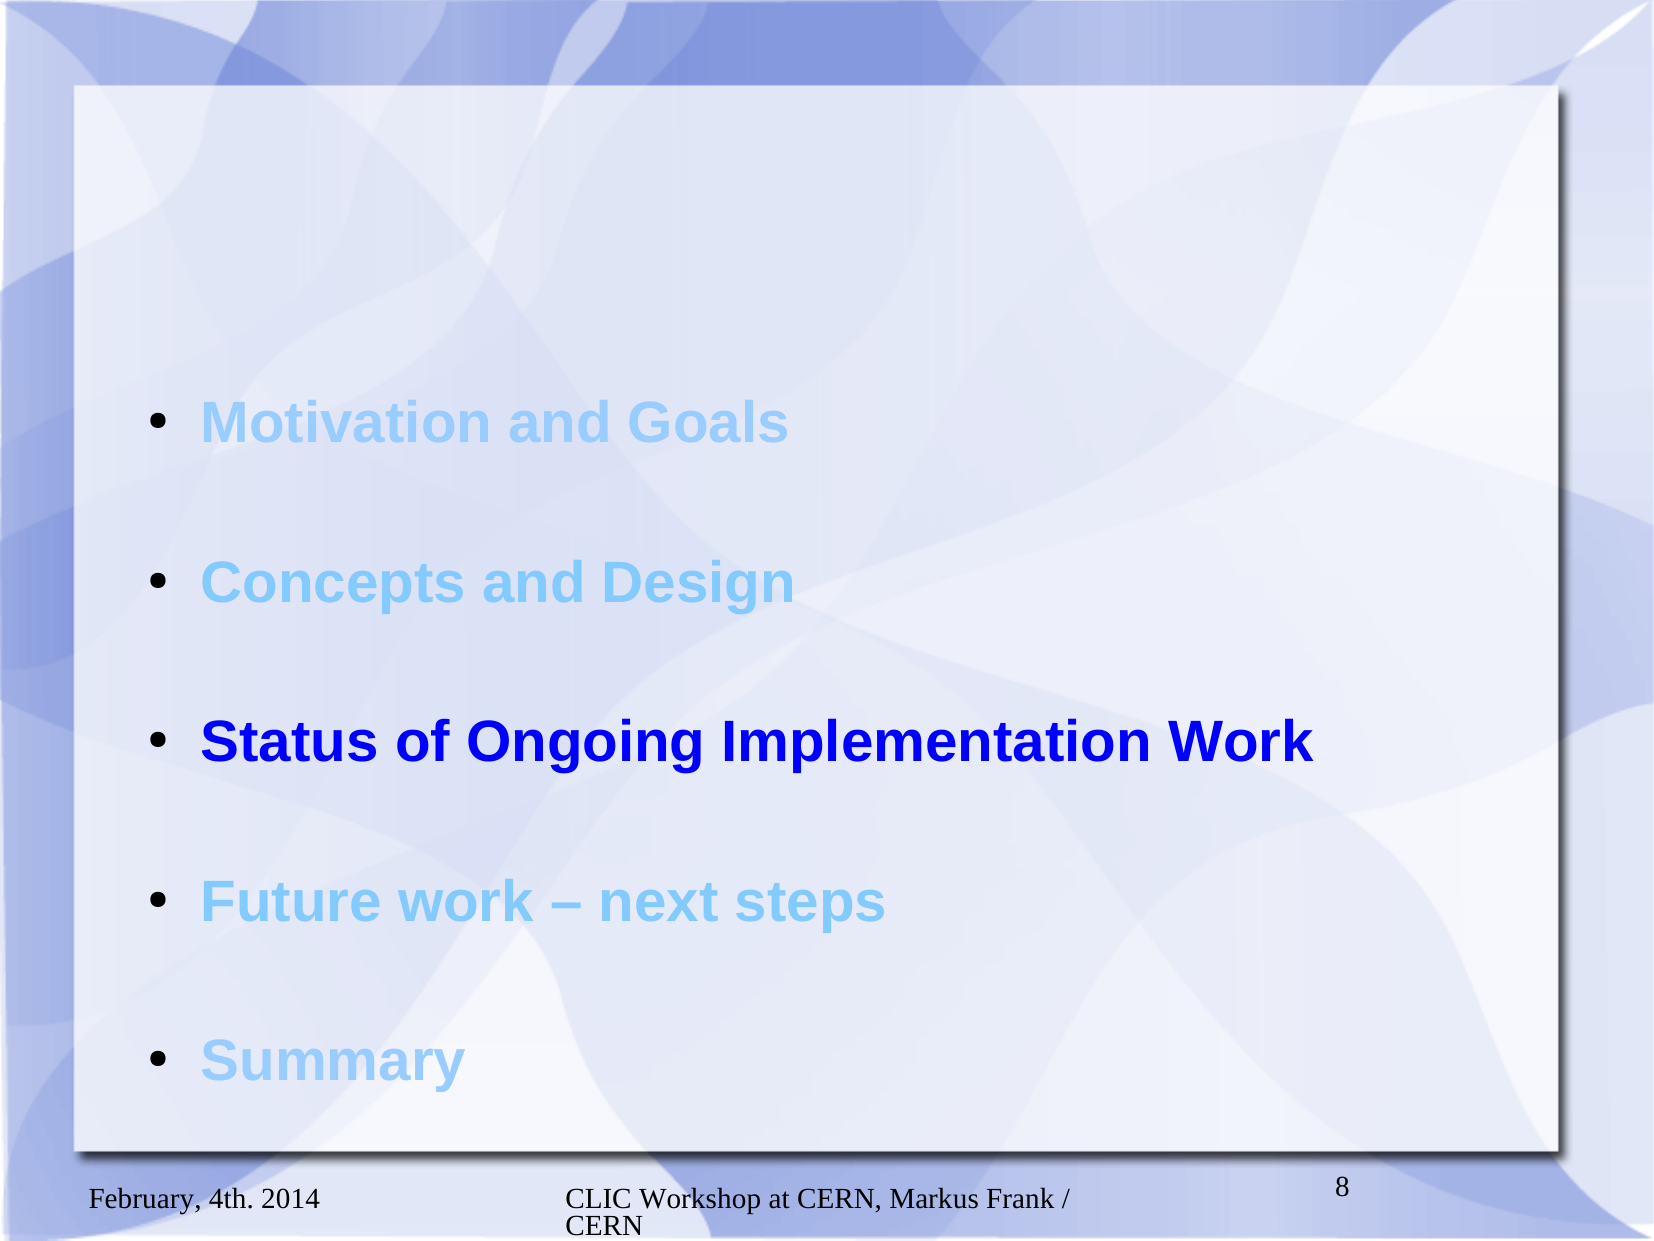

# Motivation and Goals
Concepts and Design
Status of Ongoing Implementation Work
Future work – next steps
Summary
8
February, 4th. 2014
CLIC Workshop at CERN, Markus Frank / CERN